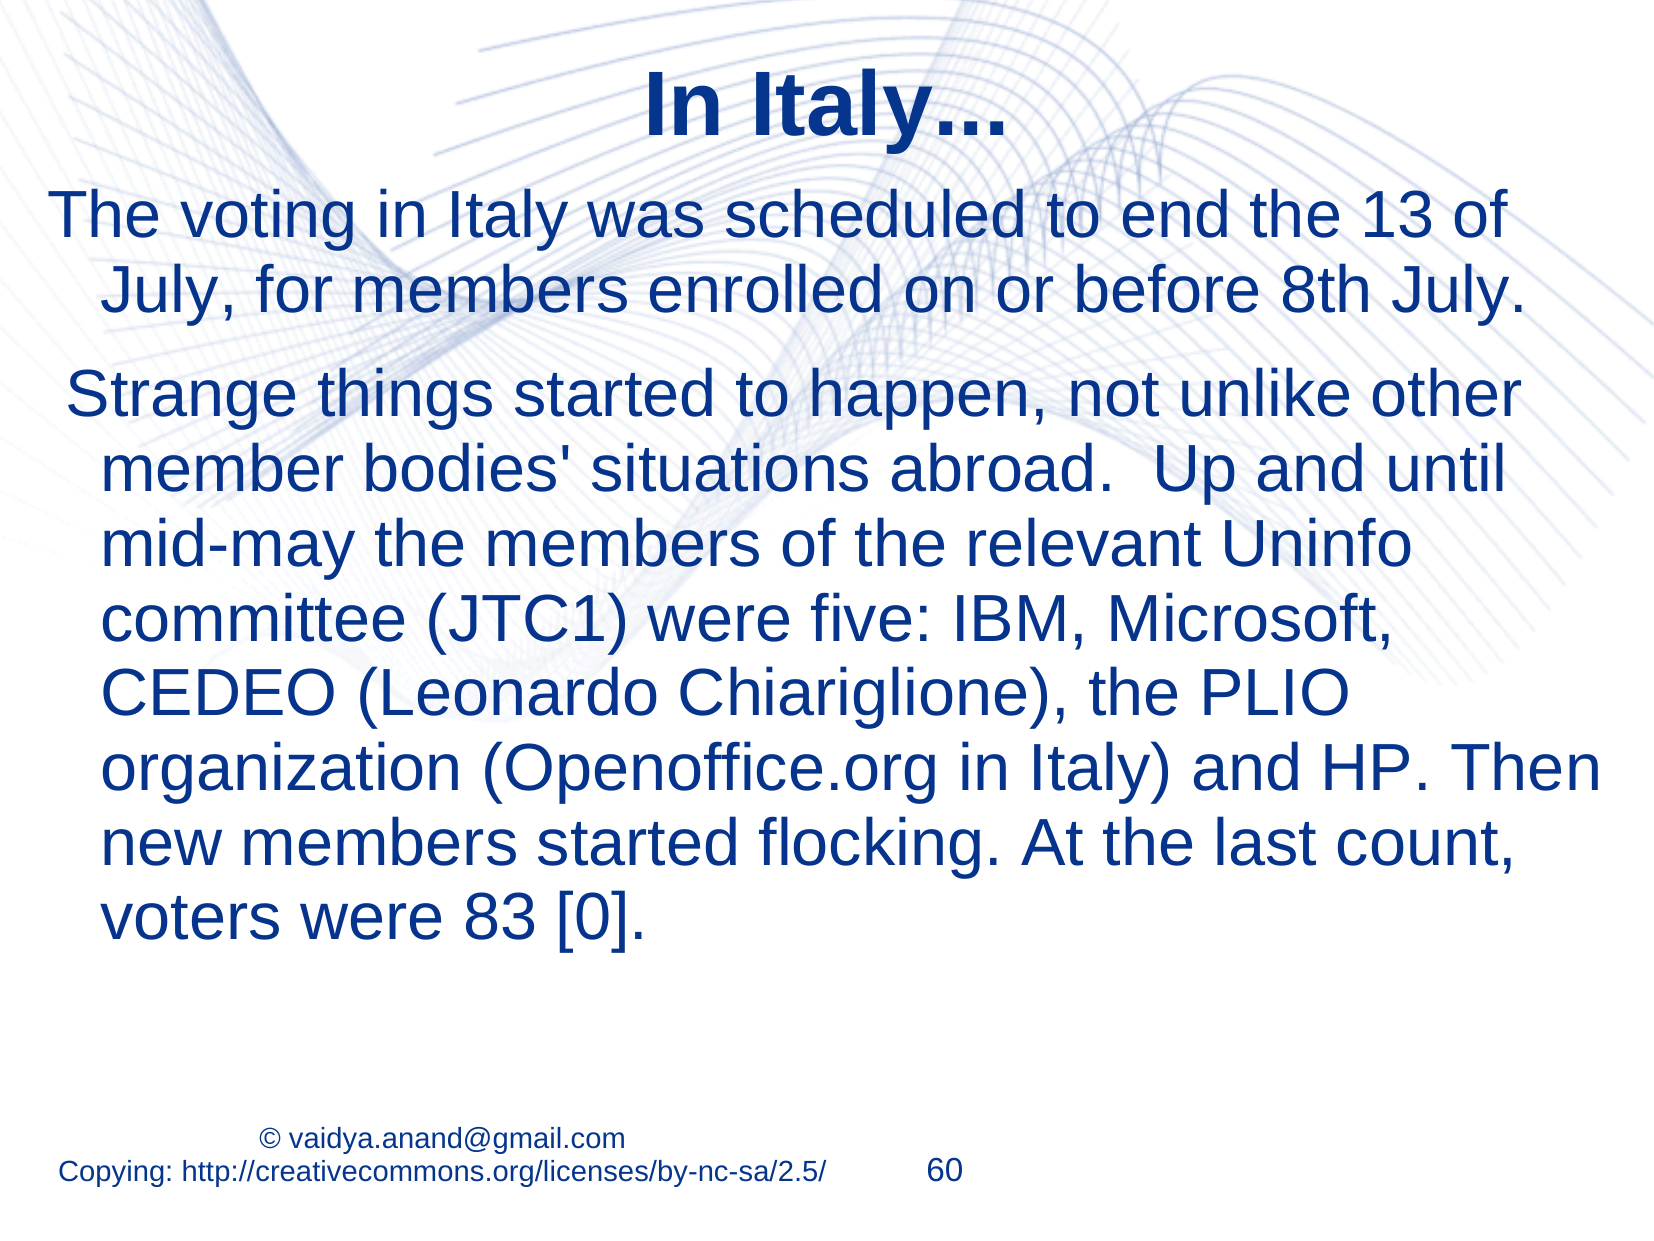

# In Italy...
The voting in Italy was scheduled to end the 13 of July, for members enrolled on or before 8th July.
 Strange things started to happen, not unlike other member bodies' situations abroad. Up and until mid-may the members of the relevant Uninfo committee (JTC1) were five: IBM, Microsoft, CEDEO (Leonardo Chiariglione), the PLIO organization (Openoffice.org in Italy) and HP. Then new members started flocking. At the last count, voters were 83 [0].
http://www.broffice.org
60